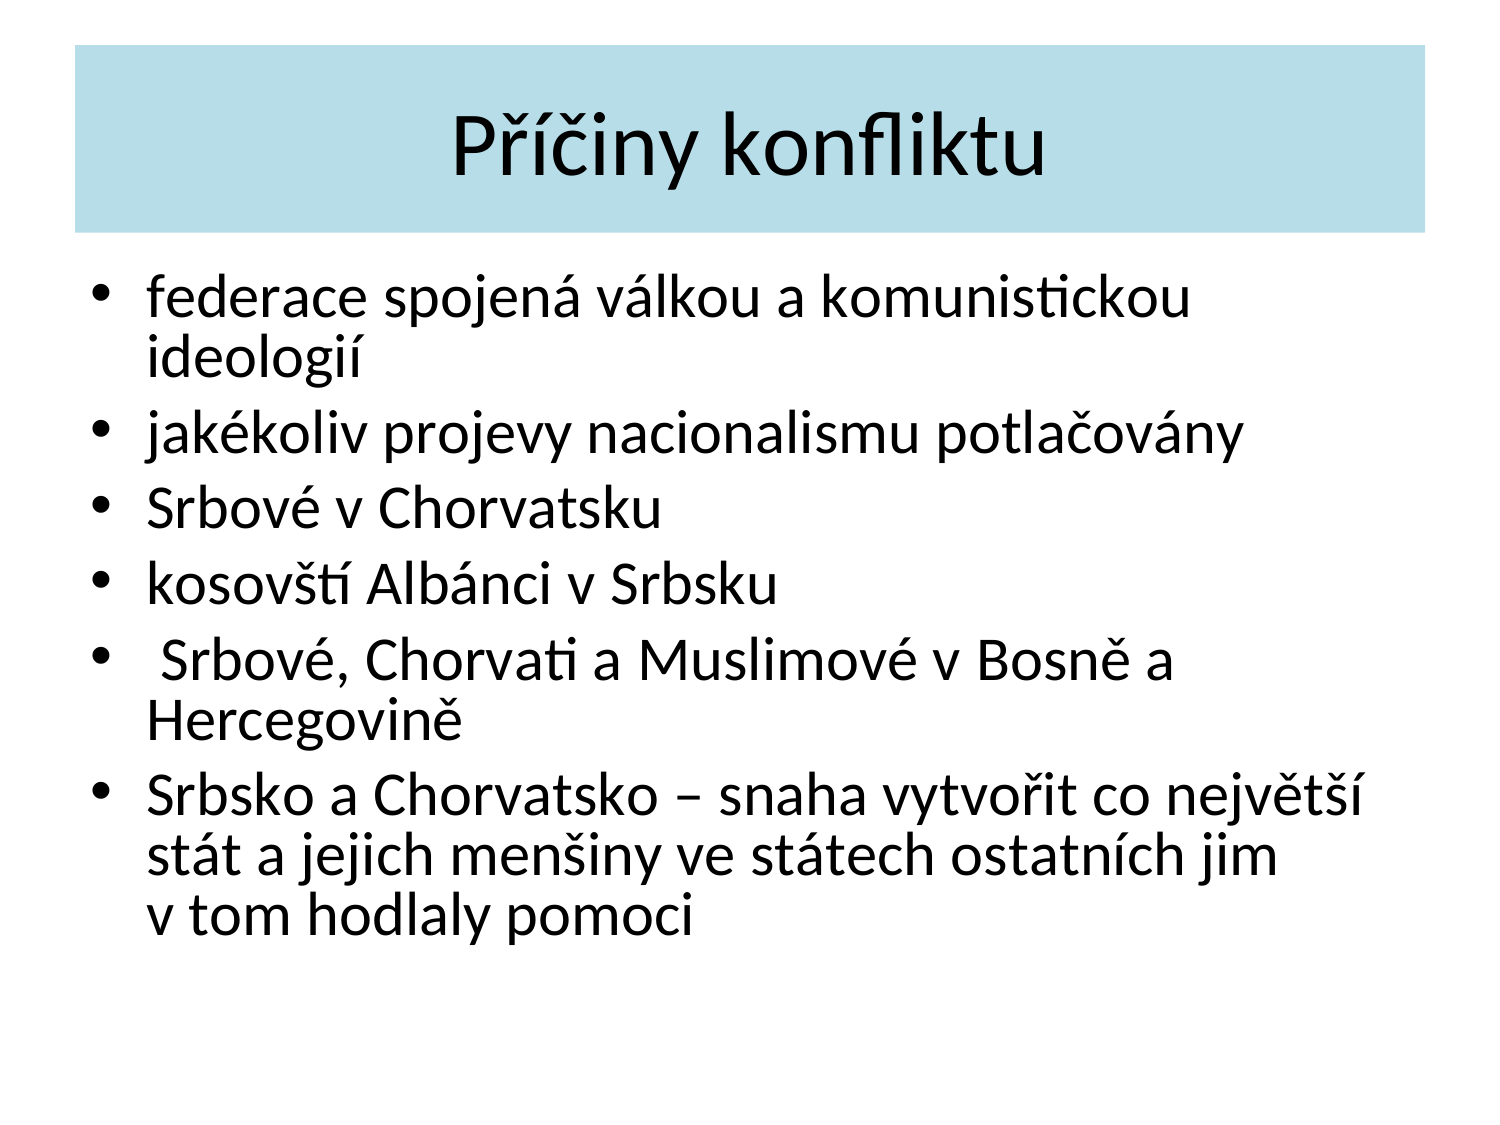

# Příčiny konfliktu
federace spojená válkou a komunistickou ideologií
jakékoliv projevy nacionalismu potlačovány
Srbové v Chorvatsku
kosovští Albánci v Srbsku
 Srbové, Chorvati a Muslimové v Bosně a Hercegovině
Srbsko a Chorvatsko – snaha vytvořit co největší stát a jejich menšiny ve státech ostatních jim v tom hodlaly pomoci